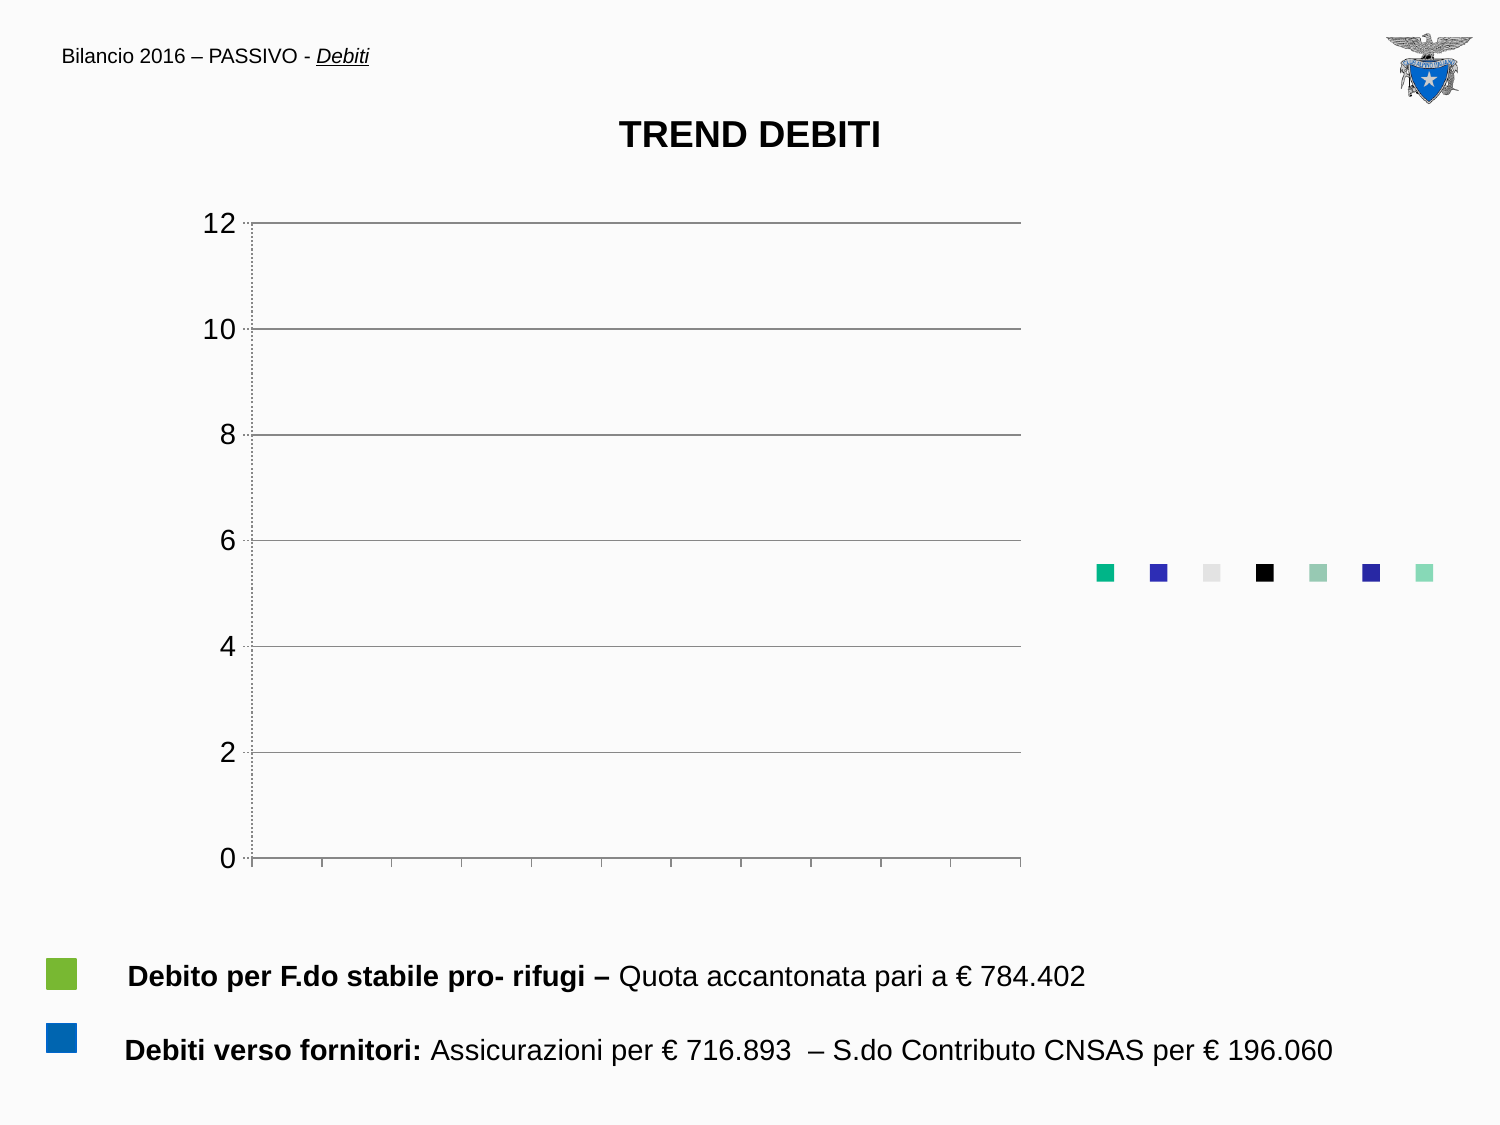

Bilancio 2016 – PASSIVO - Debiti
TREND DEBITI
### Chart
| Category | | | | | | | |
|---|---|---|---|---|---|---|---|Debito per F.do stabile pro- rifugi – Quota accantonata pari a € 784.402
Debiti verso fornitori: Assicurazioni per € 716.893 – S.do Contributo CNSAS per € 196.060